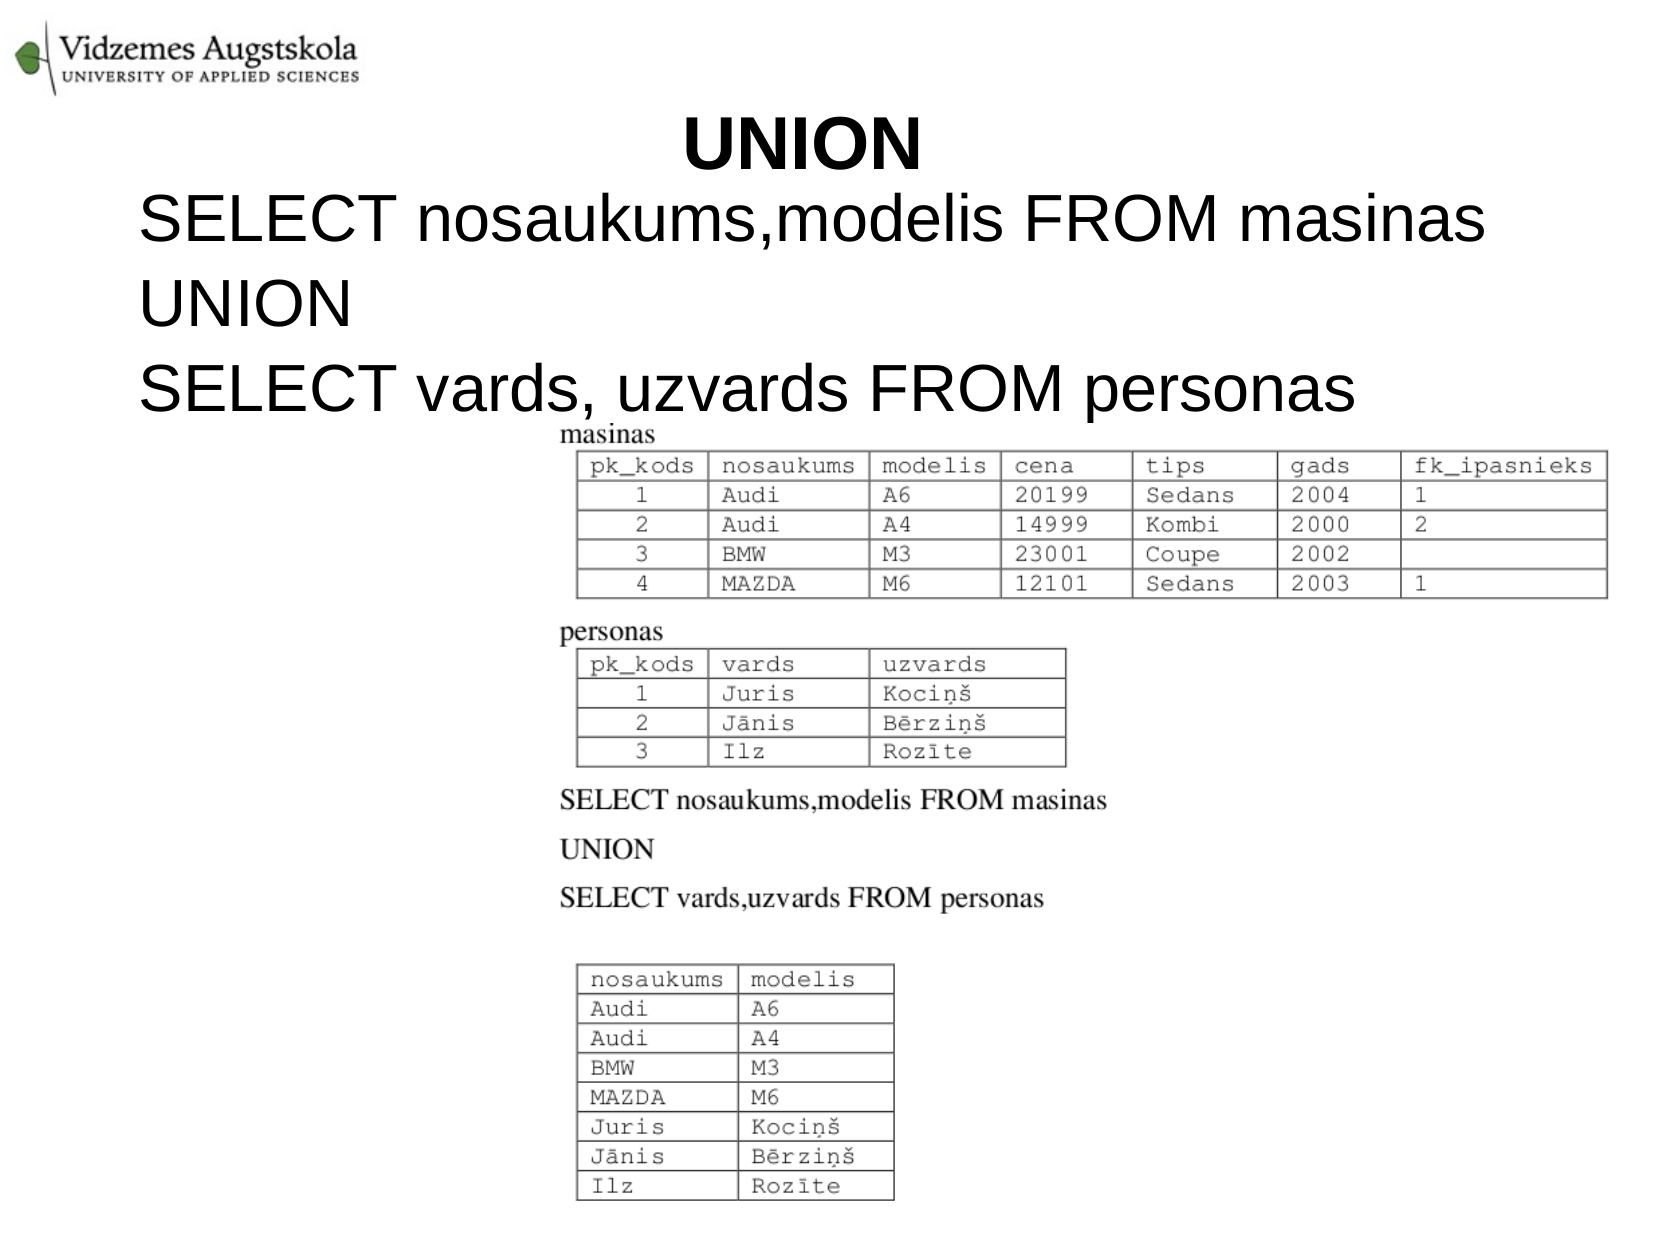

# UNION
SELECT nosaukums,modelis FROM masinas
UNION
SELECT vards, uzvards FROM personas